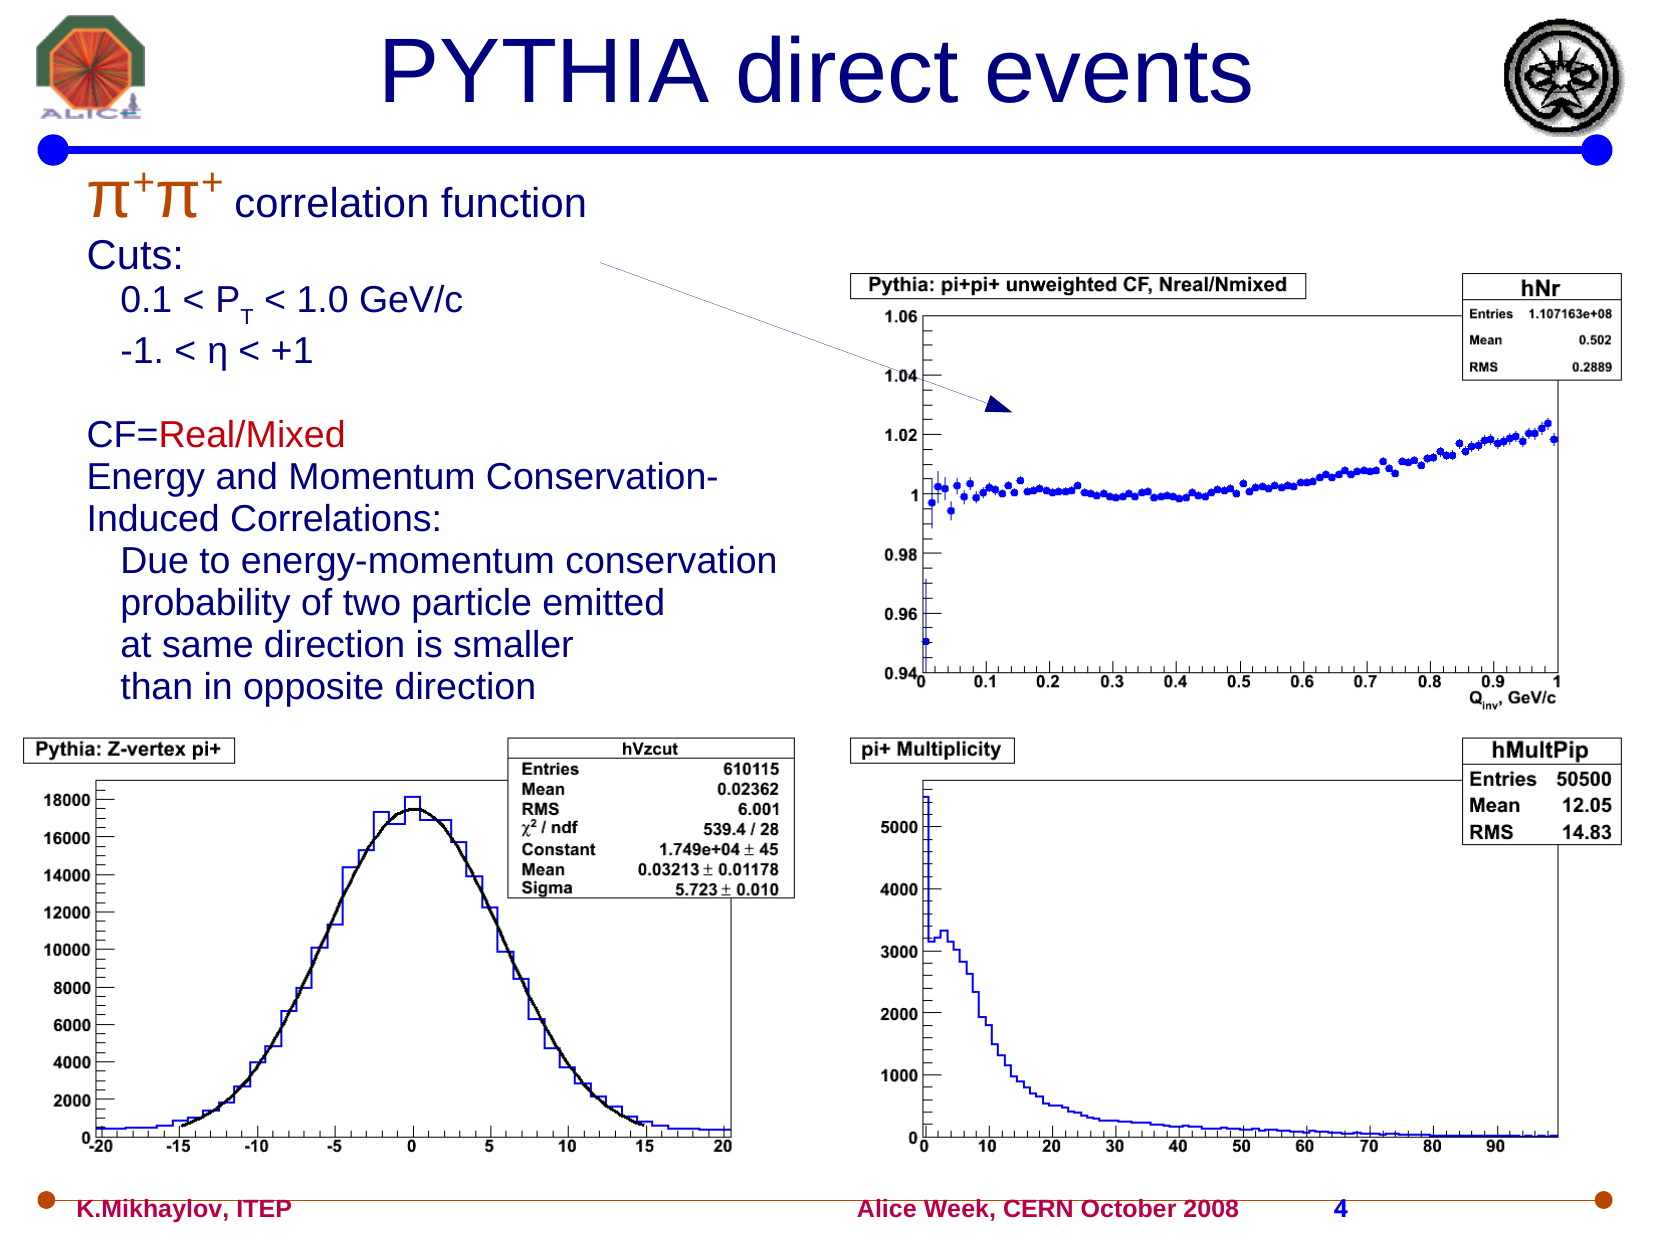

# PYTHIA direct events
π+π+ correlation function
Cuts:
	0.1 < PT < 1.0 GeV/c
 	-1. < η < +1
CF=Real/Mixed
Energy and Momentum Conservation-
Induced Correlations:
	Due to energy-momentum conservation
	probability of two particle emitted
	at same direction is smaller
	than in opposite direction
K.Mikhaylov, ITEP Alice Week, CERN October 2008